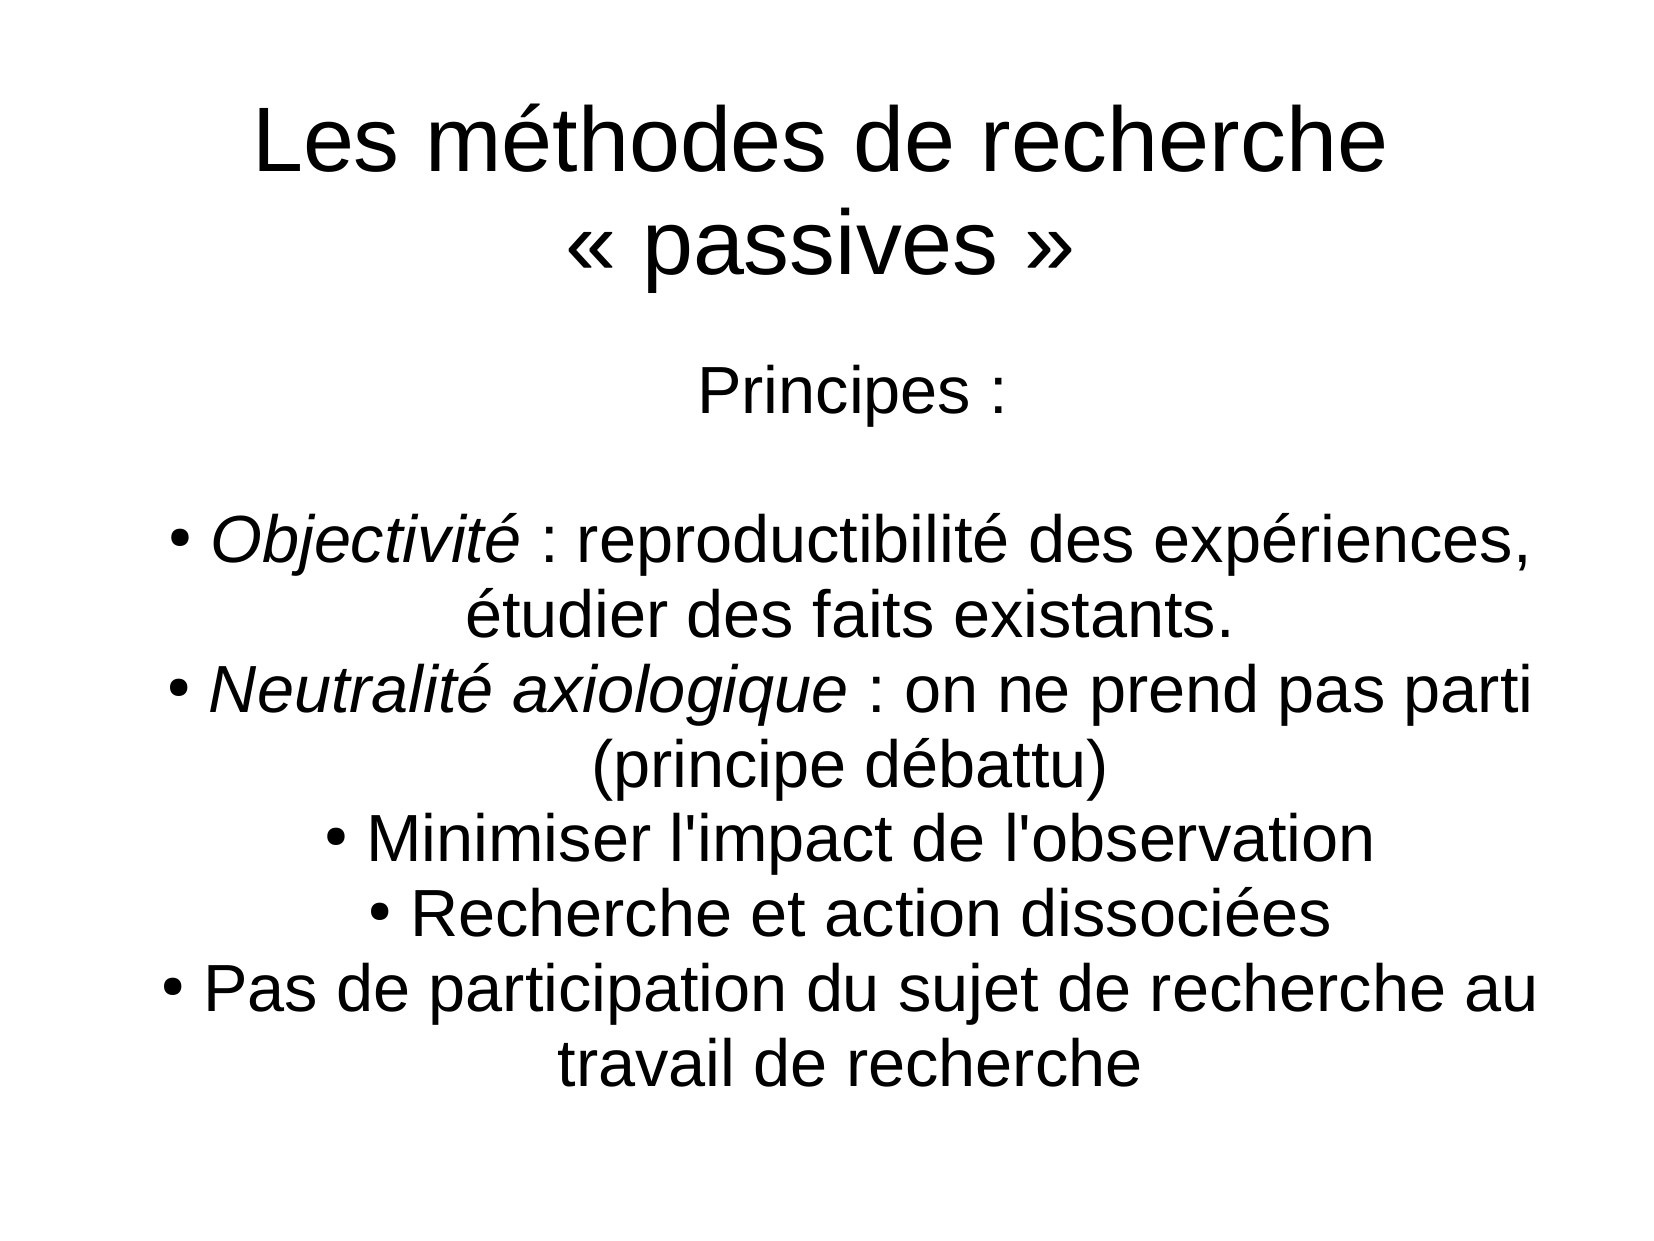

# Les méthodes de recherche « passives »
Principes :
 Objectivité : reproductibilité des expériences, étudier des faits existants.
 Neutralité axiologique : on ne prend pas parti (principe débattu)
 Minimiser l'impact de l'observation
 Recherche et action dissociées
 Pas de participation du sujet de recherche au travail de recherche